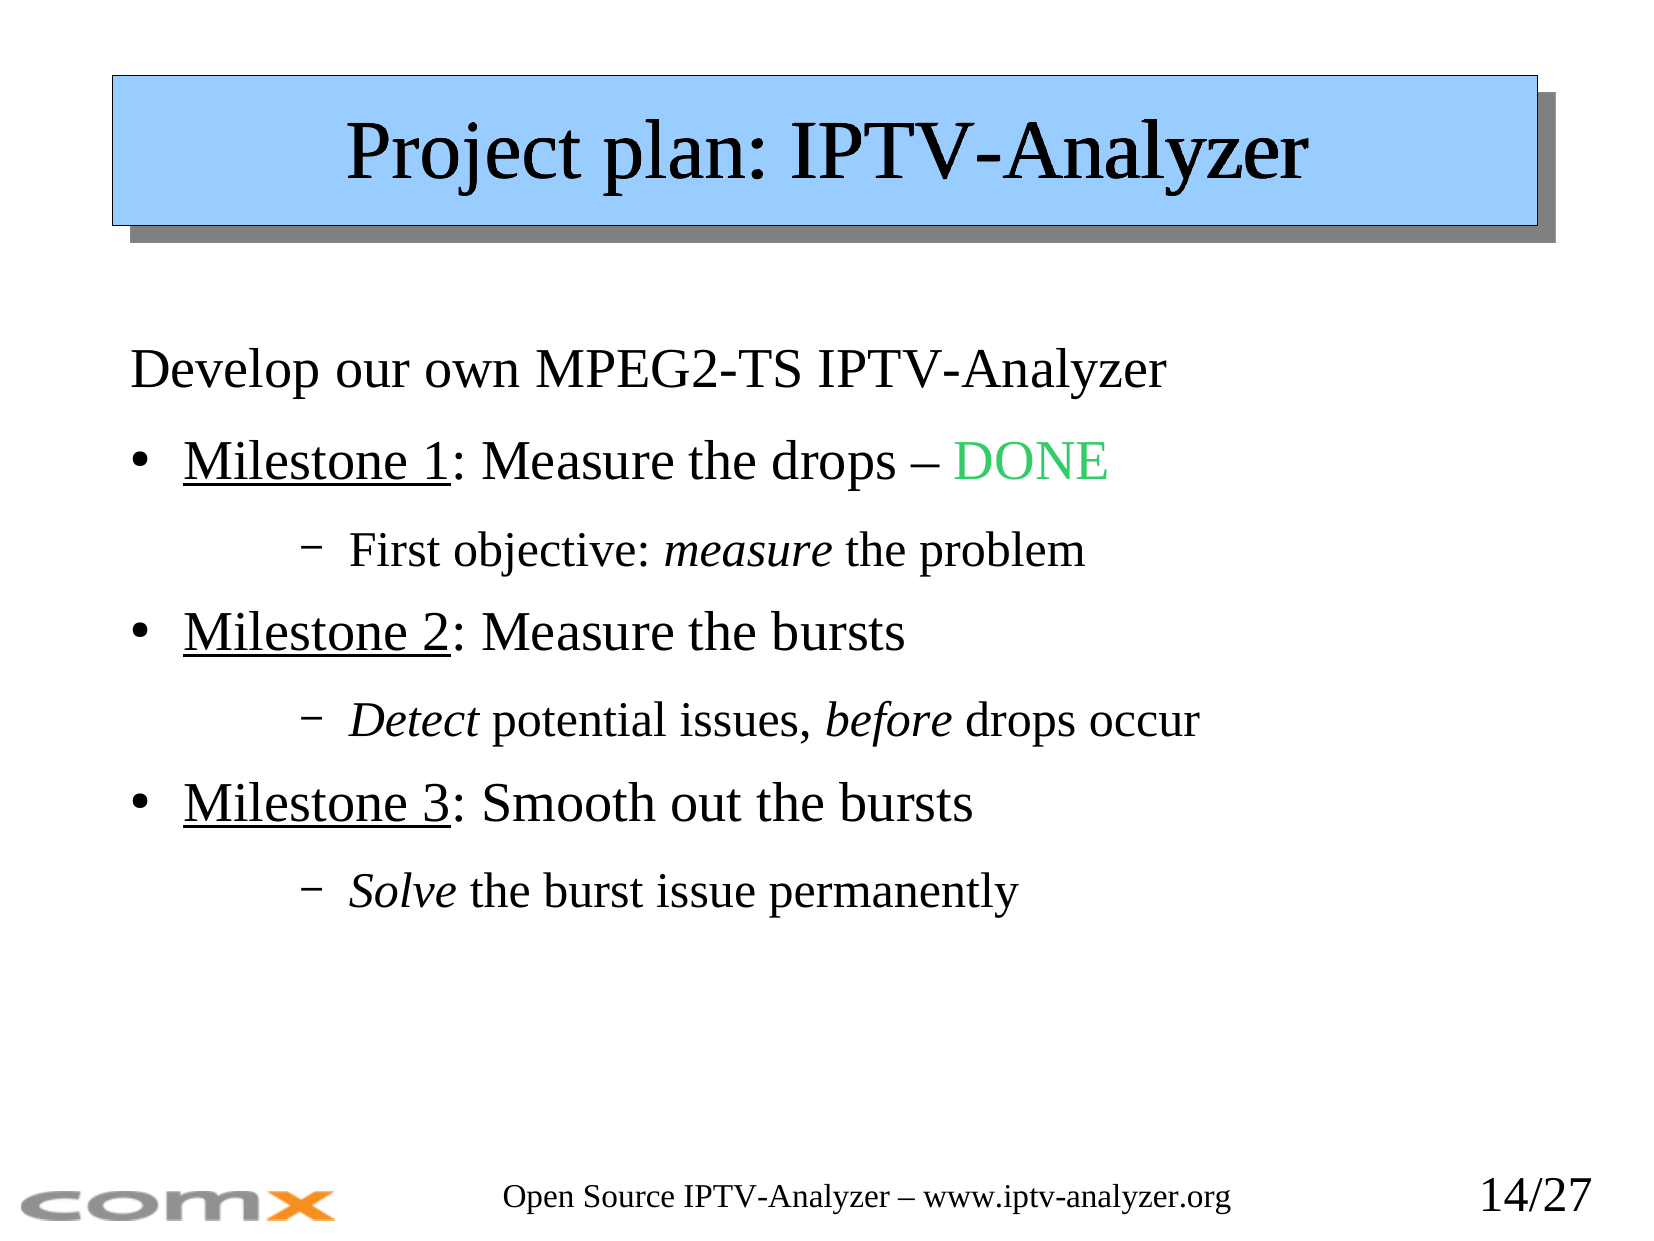

# Project plan: IPTV-Analyzer
Develop our own MPEG2-TS IPTV-Analyzer
Milestone 1: Measure the drops – DONE
First objective: measure the problem
Milestone 2: Measure the bursts
Detect potential issues, before drops occur
Milestone 3: Smooth out the bursts
Solve the burst issue permanently